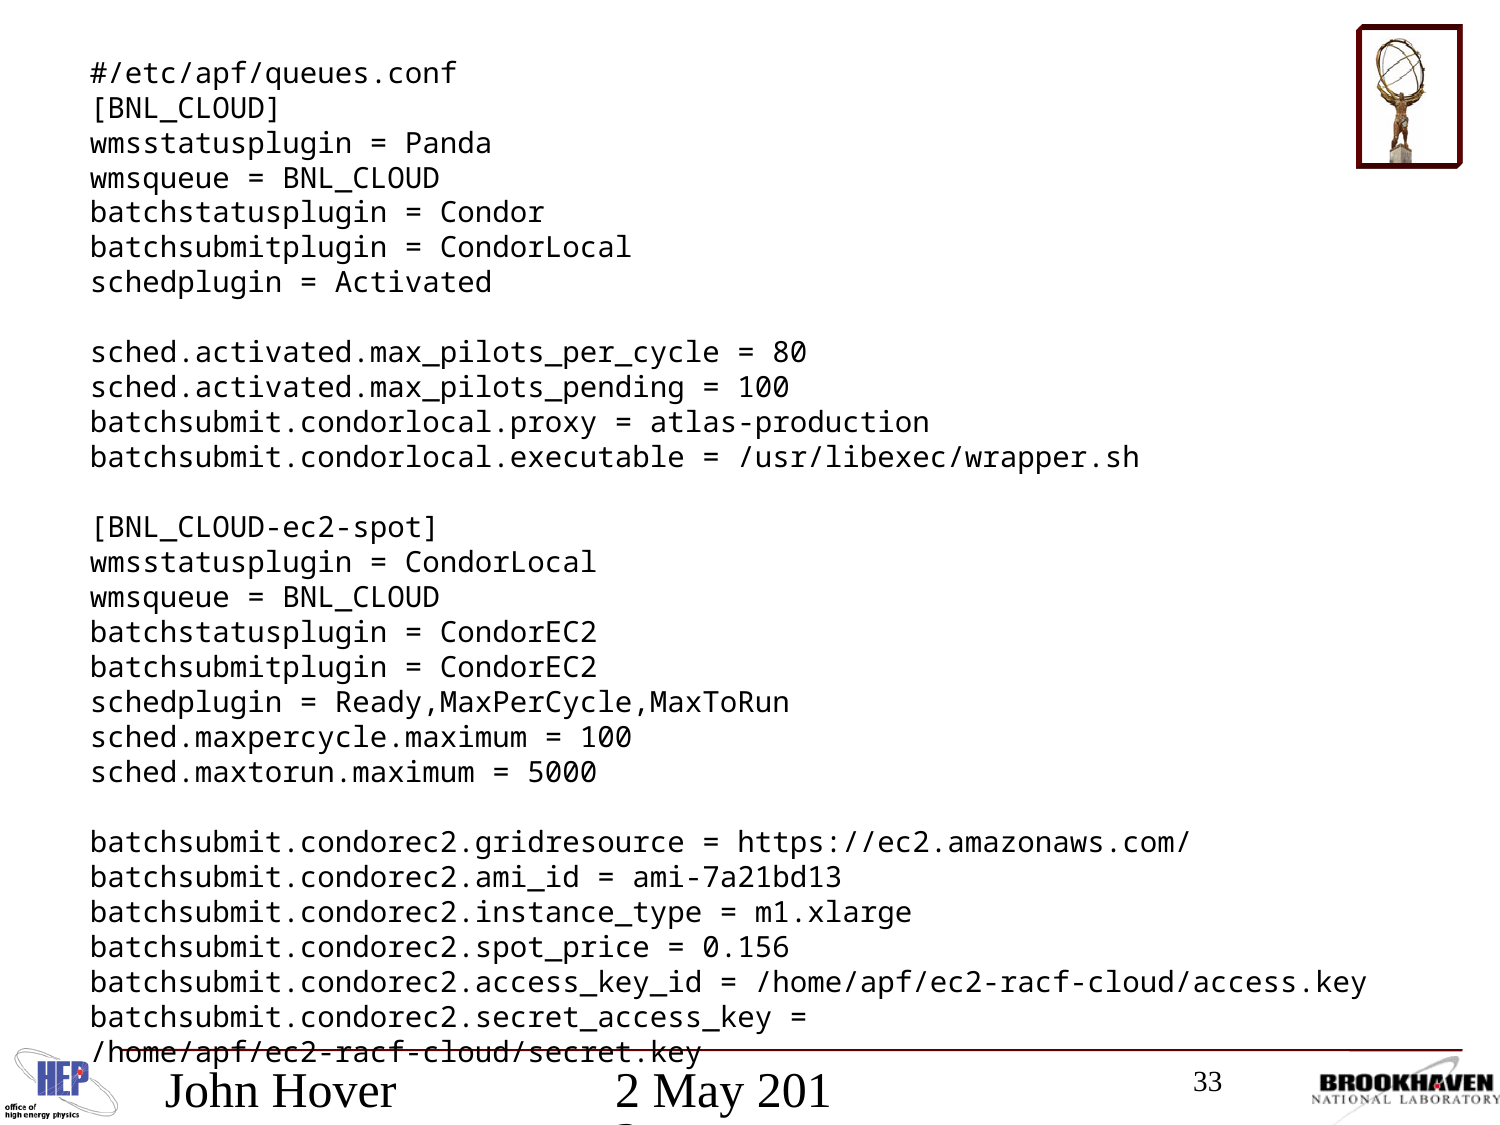

#/etc/apf/queues.conf
[BNL_CLOUD]
wmsstatusplugin = Panda
wmsqueue = BNL_CLOUD
batchstatusplugin = Condor
batchsubmitplugin = CondorLocal
schedplugin = Activated
sched.activated.max_pilots_per_cycle = 80
sched.activated.max_pilots_pending = 100
batchsubmit.condorlocal.proxy = atlas-production
batchsubmit.condorlocal.executable = /usr/libexec/wrapper.sh
[BNL_CLOUD-ec2-spot]
wmsstatusplugin = CondorLocal
wmsqueue = BNL_CLOUD
batchstatusplugin = CondorEC2
batchsubmitplugin = CondorEC2
schedplugin = Ready,MaxPerCycle,MaxToRun
sched.maxpercycle.maximum = 100
sched.maxtorun.maximum = 5000
batchsubmit.condorec2.gridresource = https://ec2.amazonaws.com/
batchsubmit.condorec2.ami_id = ami-7a21bd13
batchsubmit.condorec2.instance_type = m1.xlarge
batchsubmit.condorec2.spot_price = 0.156
batchsubmit.condorec2.access_key_id = /home/apf/ec2-racf-cloud/access.key
batchsubmit.condorec2.secret_access_key = /home/apf/ec2-racf-cloud/secret.key
2 May 2013
John Hover